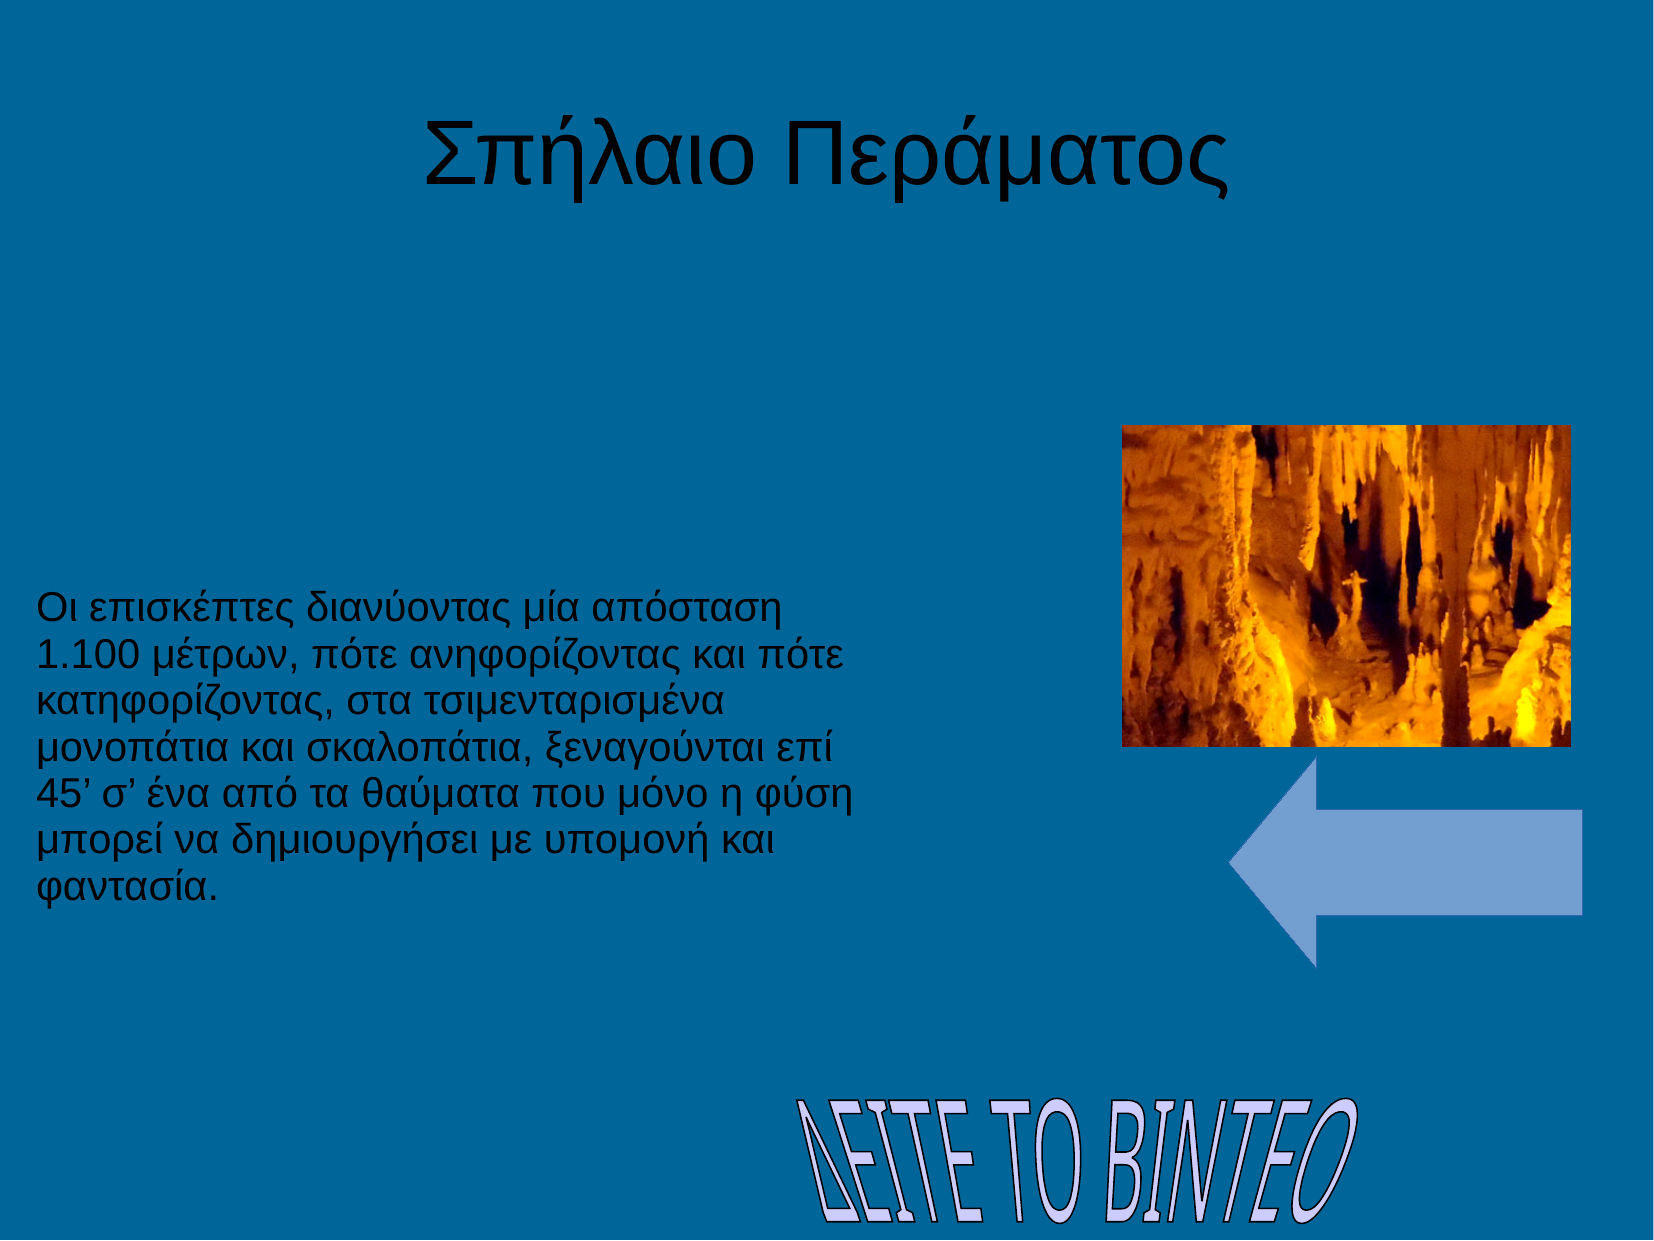

# Σπήλαιο Περάματος
Οι επισκέπτες διανύοντας μία απόσταση 1.100 μέτρων, πότε ανηφορίζοντας και πότε κατηφορίζοντας, στα τσιμενταρισμένα μονοπάτια και σκαλοπάτια, ξεναγούνται επί 45’ σ’ ένα από τα θαύματα που μόνο η φύση μπορεί να δημιουργήσει με υπομονή και φαντασία.
ΔΕΙΤΕ ΤΟ ΒΙΝΤΕΟ